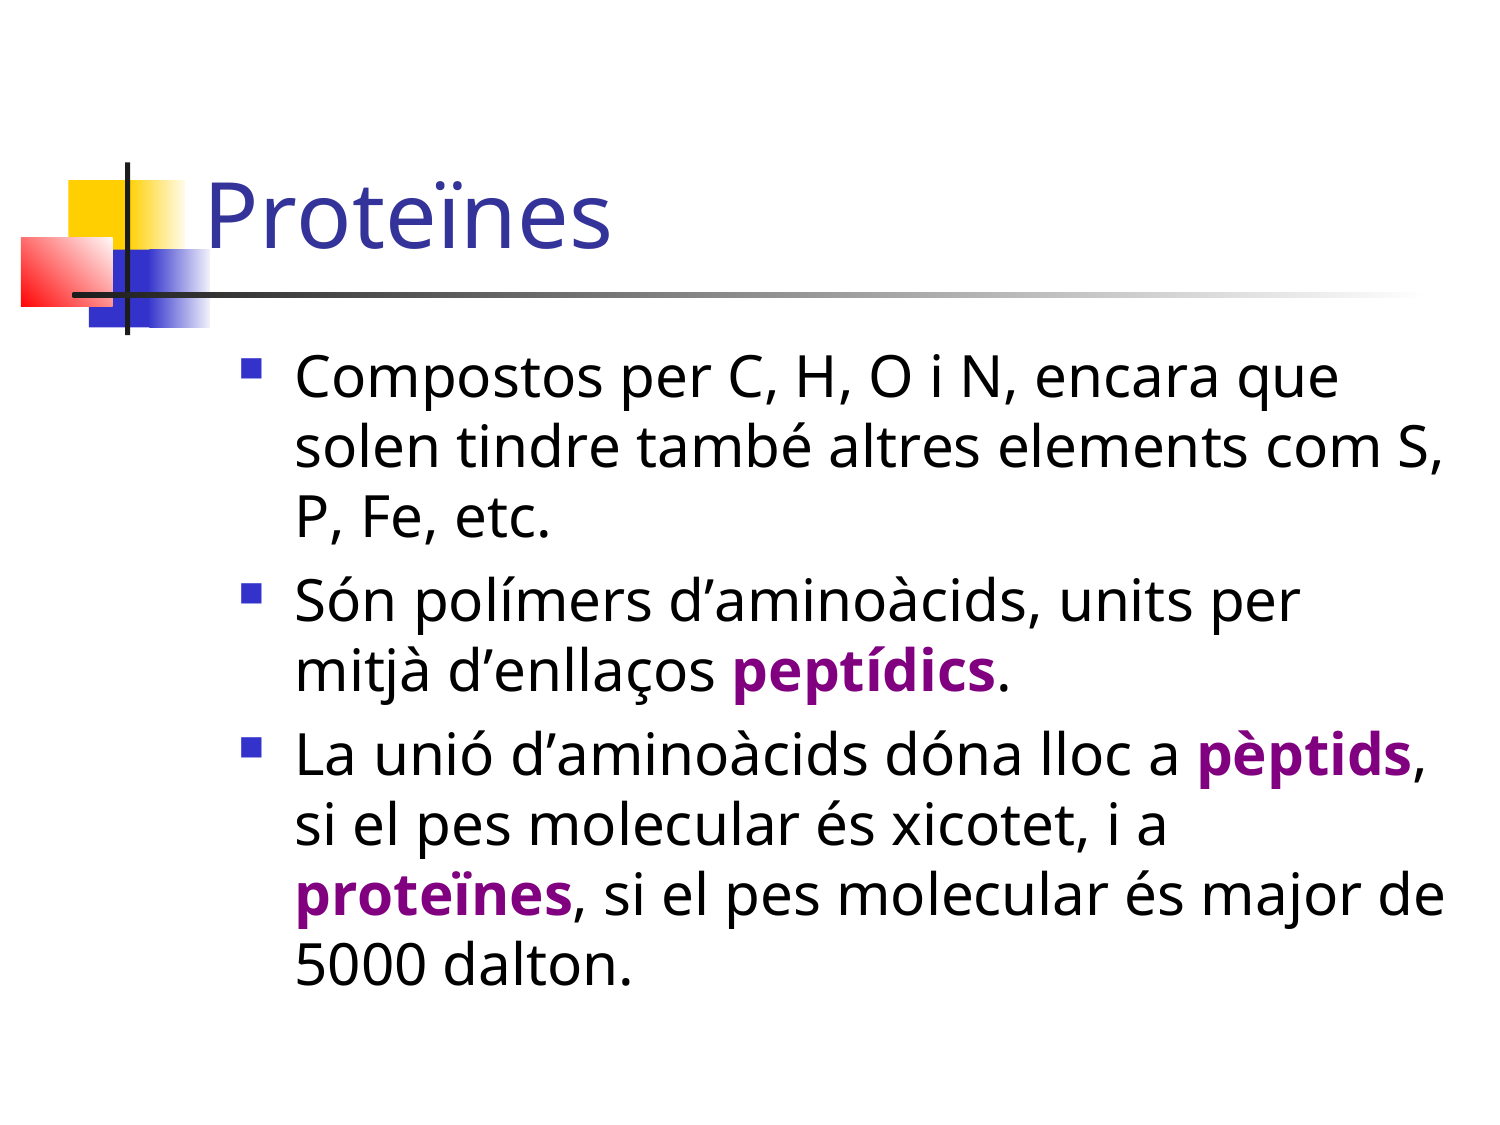

# Proteïnes
Compostos per C, H, O i N, encara que solen tindre també altres elements com S, P, Fe, etc.
Són polímers d’aminoàcids, units per mitjà d’enllaços peptídics.
La unió d’aminoàcids dóna lloc a pèptids, si el pes molecular és xicotet, i a proteïnes, si el pes molecular és major de 5000 dalton.